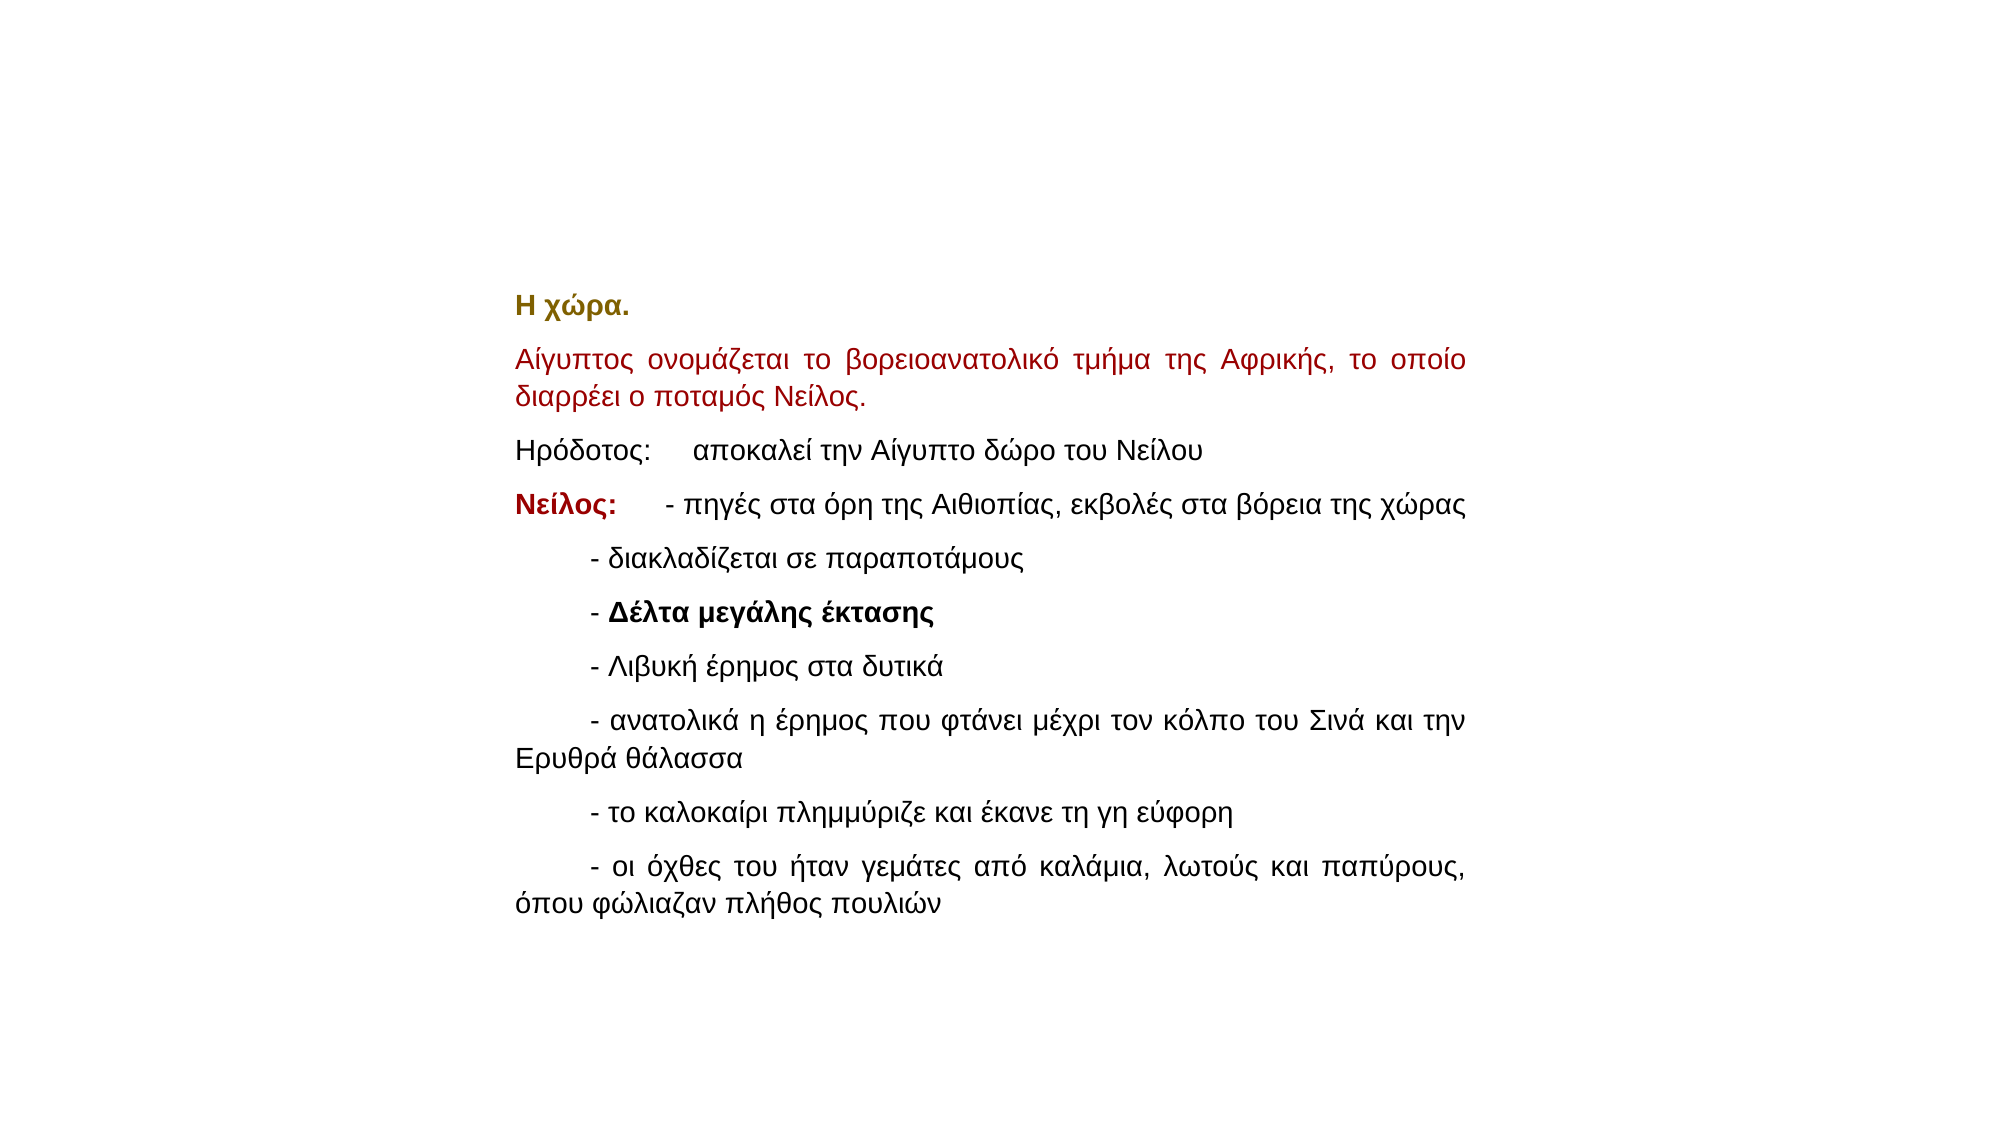

Η χώρα.
Αίγυπτος ονομάζεται το βορειοανατολικό τμήμα της Αφρικής, το οποίο διαρρέει ο ποταμός Νείλος.
Ηρόδοτος:     αποκαλεί την Αίγυπτο δώρο του Νείλου
Νείλος:	- πηγές στα όρη της Αιθιοπίας, εκβολές στα βόρεια της χώρας
       	- διακλαδίζεται σε παραποτάμους
- Δέλτα μεγάλης έκτασης
- Λιβυκή έρημος στα δυτικά
- ανατολικά η έρημος που φτάνει μέχρι τον κόλπο του Σινά και την Ερυθρά θάλασσα
- το καλοκαίρι πλημμύριζε και έκανε τη γη εύφορη
- οι όχθες του ήταν γεμάτες από καλάμια, λωτούς και παπύρους, όπου φώλιαζαν πλήθος πουλιών